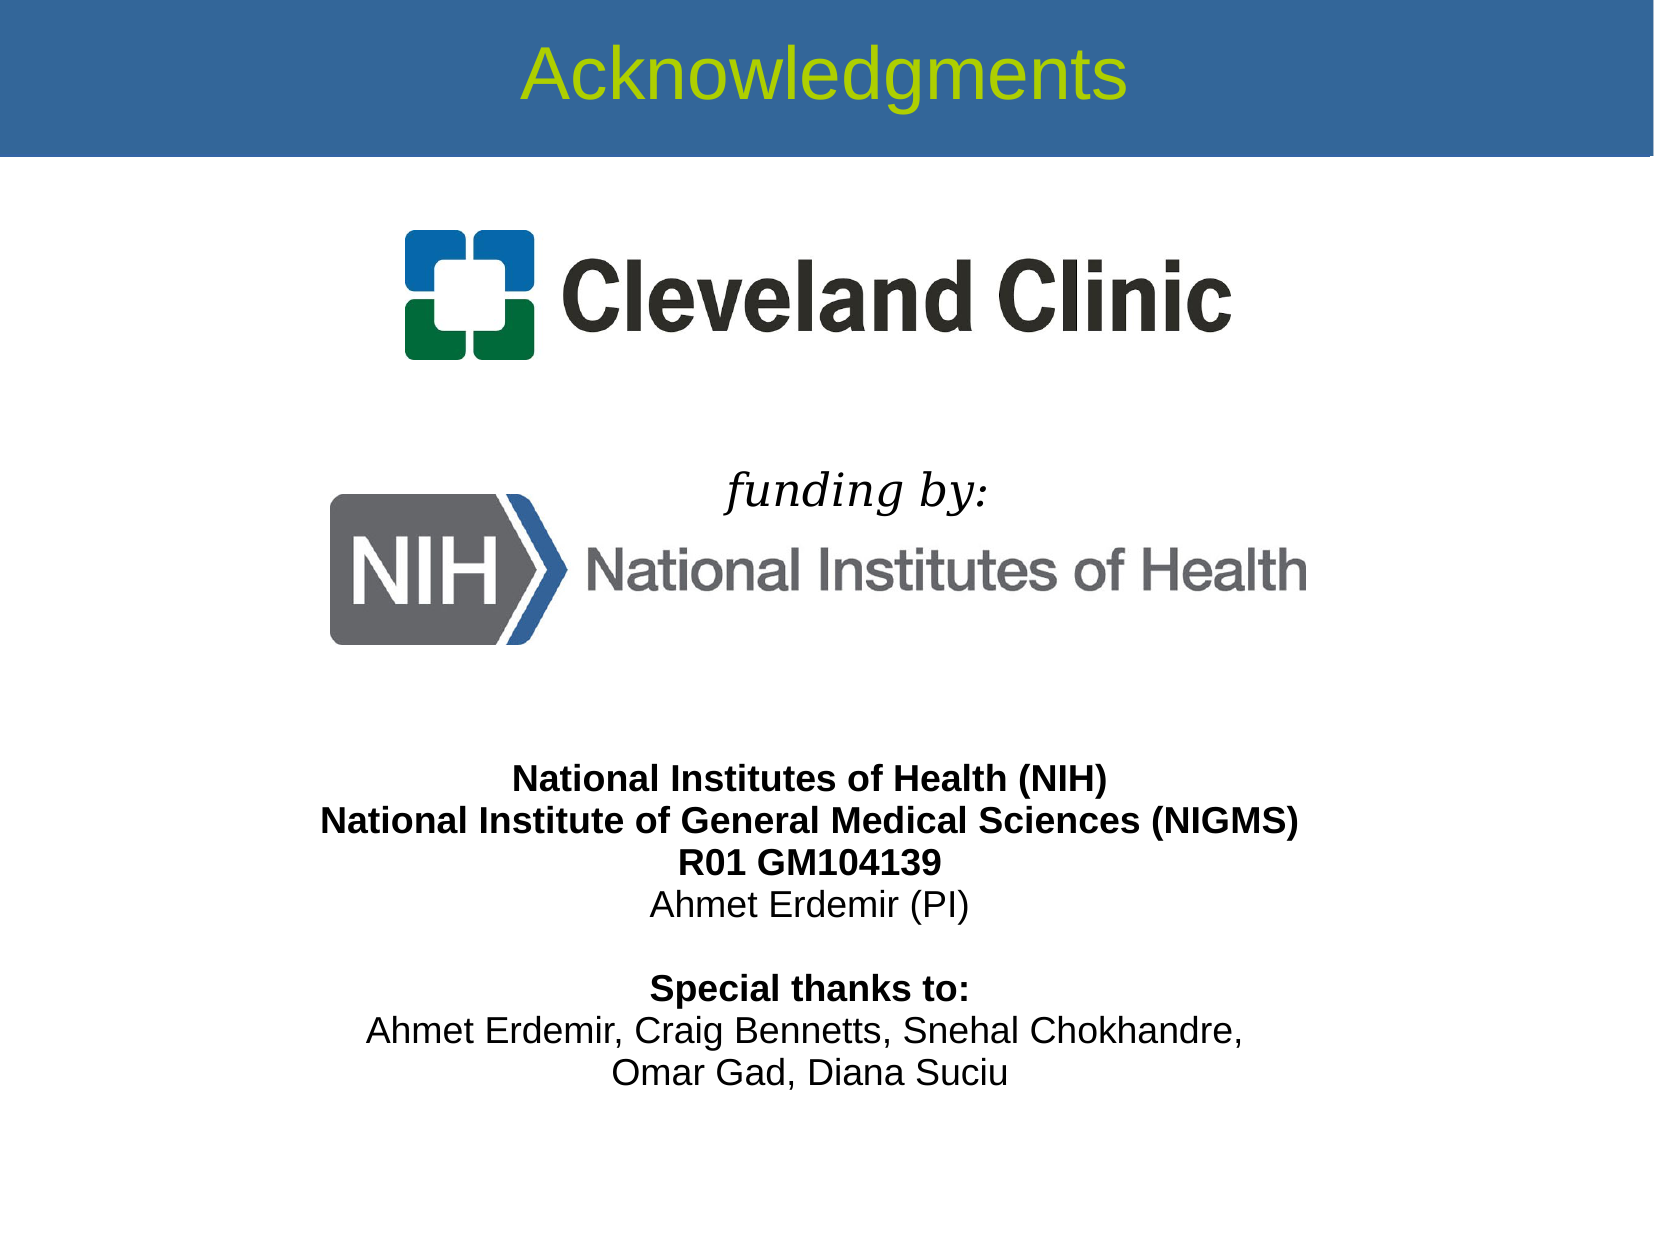

Acknowledgments
funding by:
National Institutes of Health (NIH)
National Institute of General Medical Sciences (NIGMS)
R01 GM104139
Ahmet Erdemir (PI)
Special thanks to:
Ahmet Erdemir, Craig Bennetts, Snehal Chokhandre,
Omar Gad, Diana Suciu